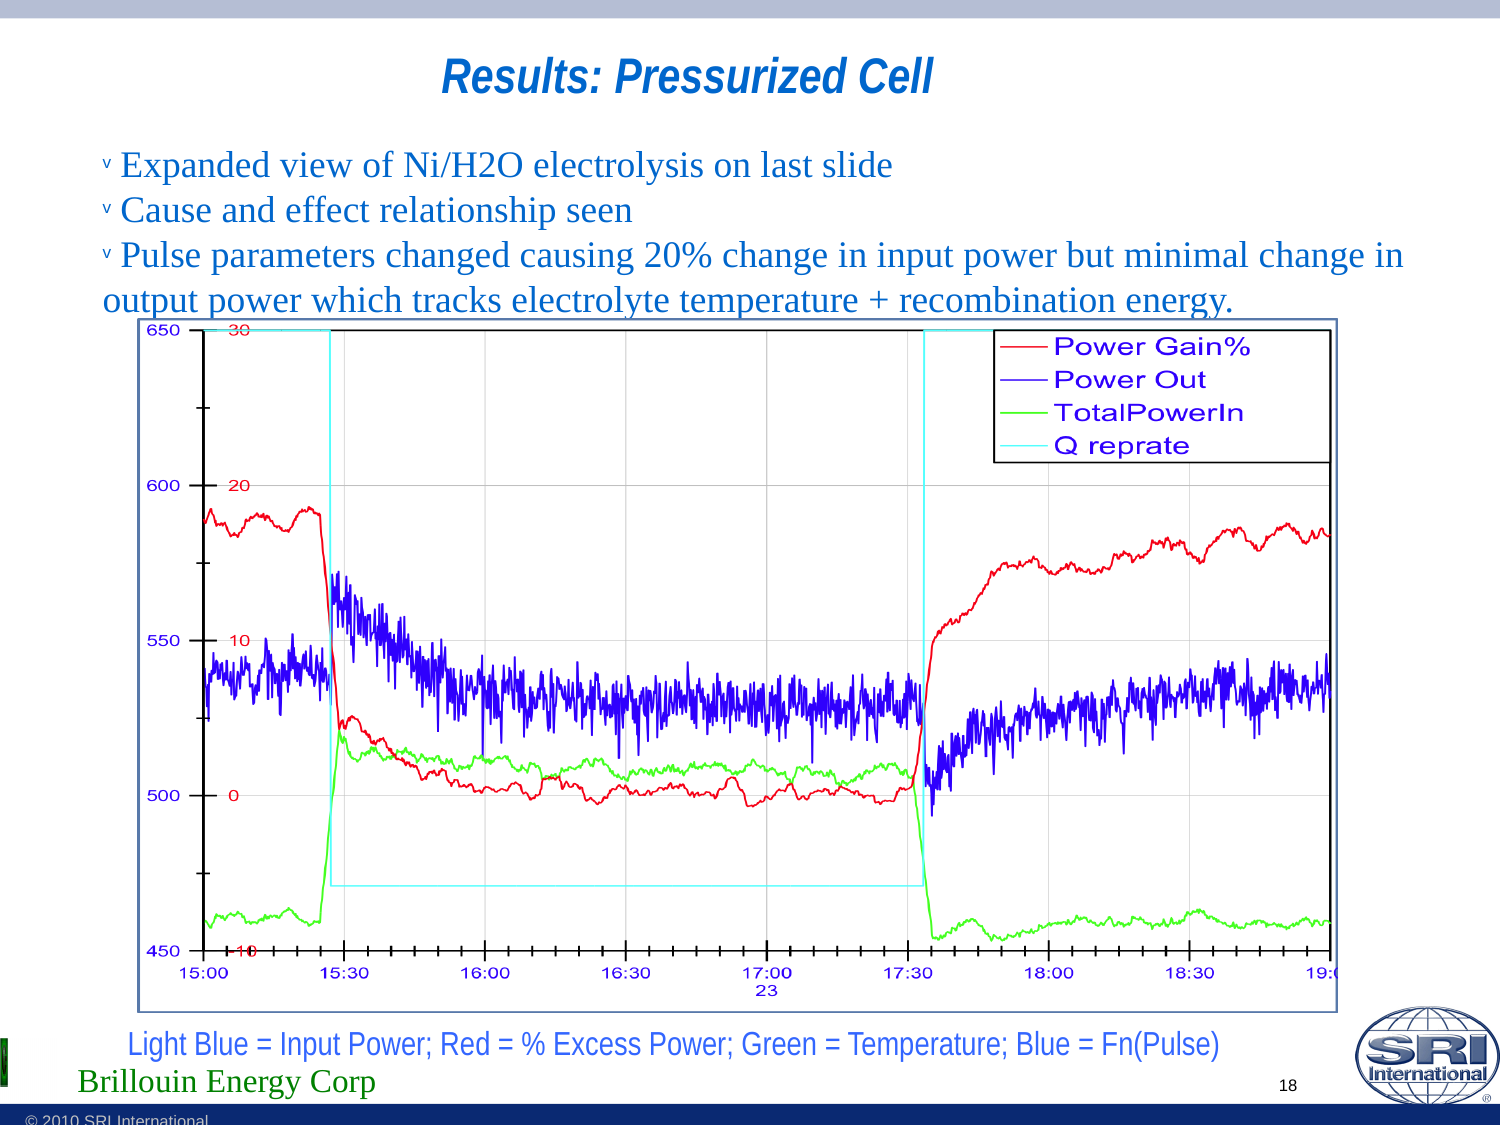

# Results: Pressurized Cell
 Expanded view of Ni/H2O electrolysis on last slide
 Cause and effect relationship seen
 Pulse parameters changed causing 20% change in input power but minimal change in output power which tracks electrolyte temperature + recombination energy.
Light Blue = Input Power; Red = % Excess Power; Green = Temperature; Blue = Fn(Pulse)